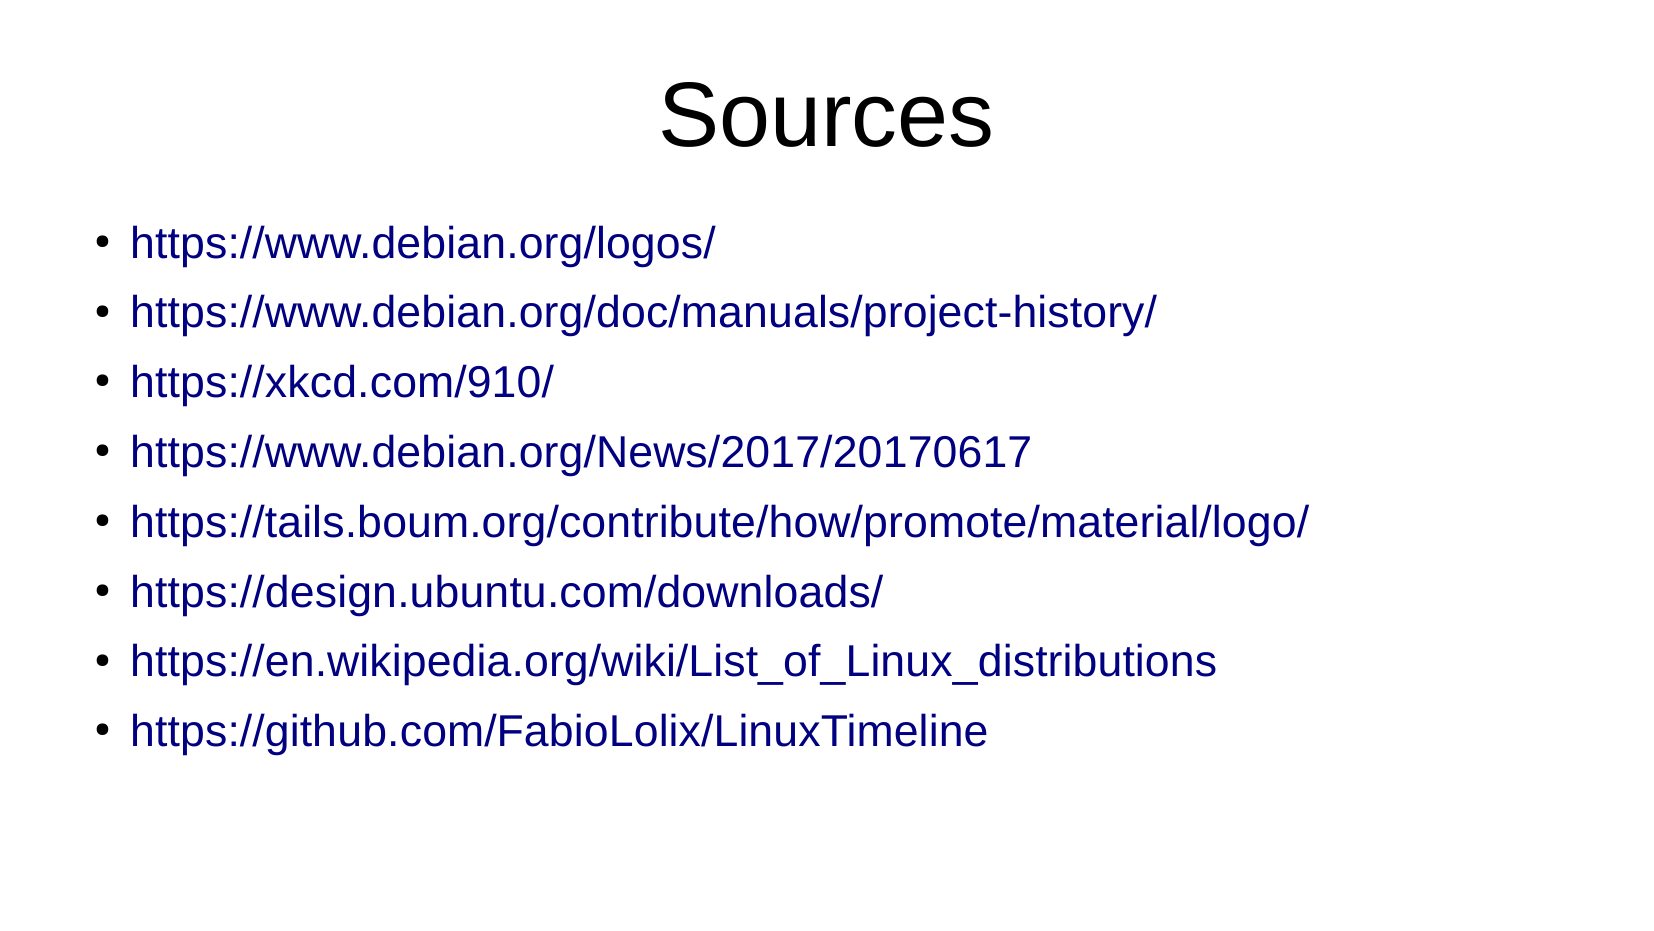

# Sources
https://www.debian.org/logos/
https://www.debian.org/doc/manuals/project-history/
https://xkcd.com/910/
https://www.debian.org/News/2017/20170617
https://tails.boum.org/contribute/how/promote/material/logo/
https://design.ubuntu.com/downloads/
https://en.wikipedia.org/wiki/List_of_Linux_distributions
https://github.com/FabioLolix/LinuxTimeline